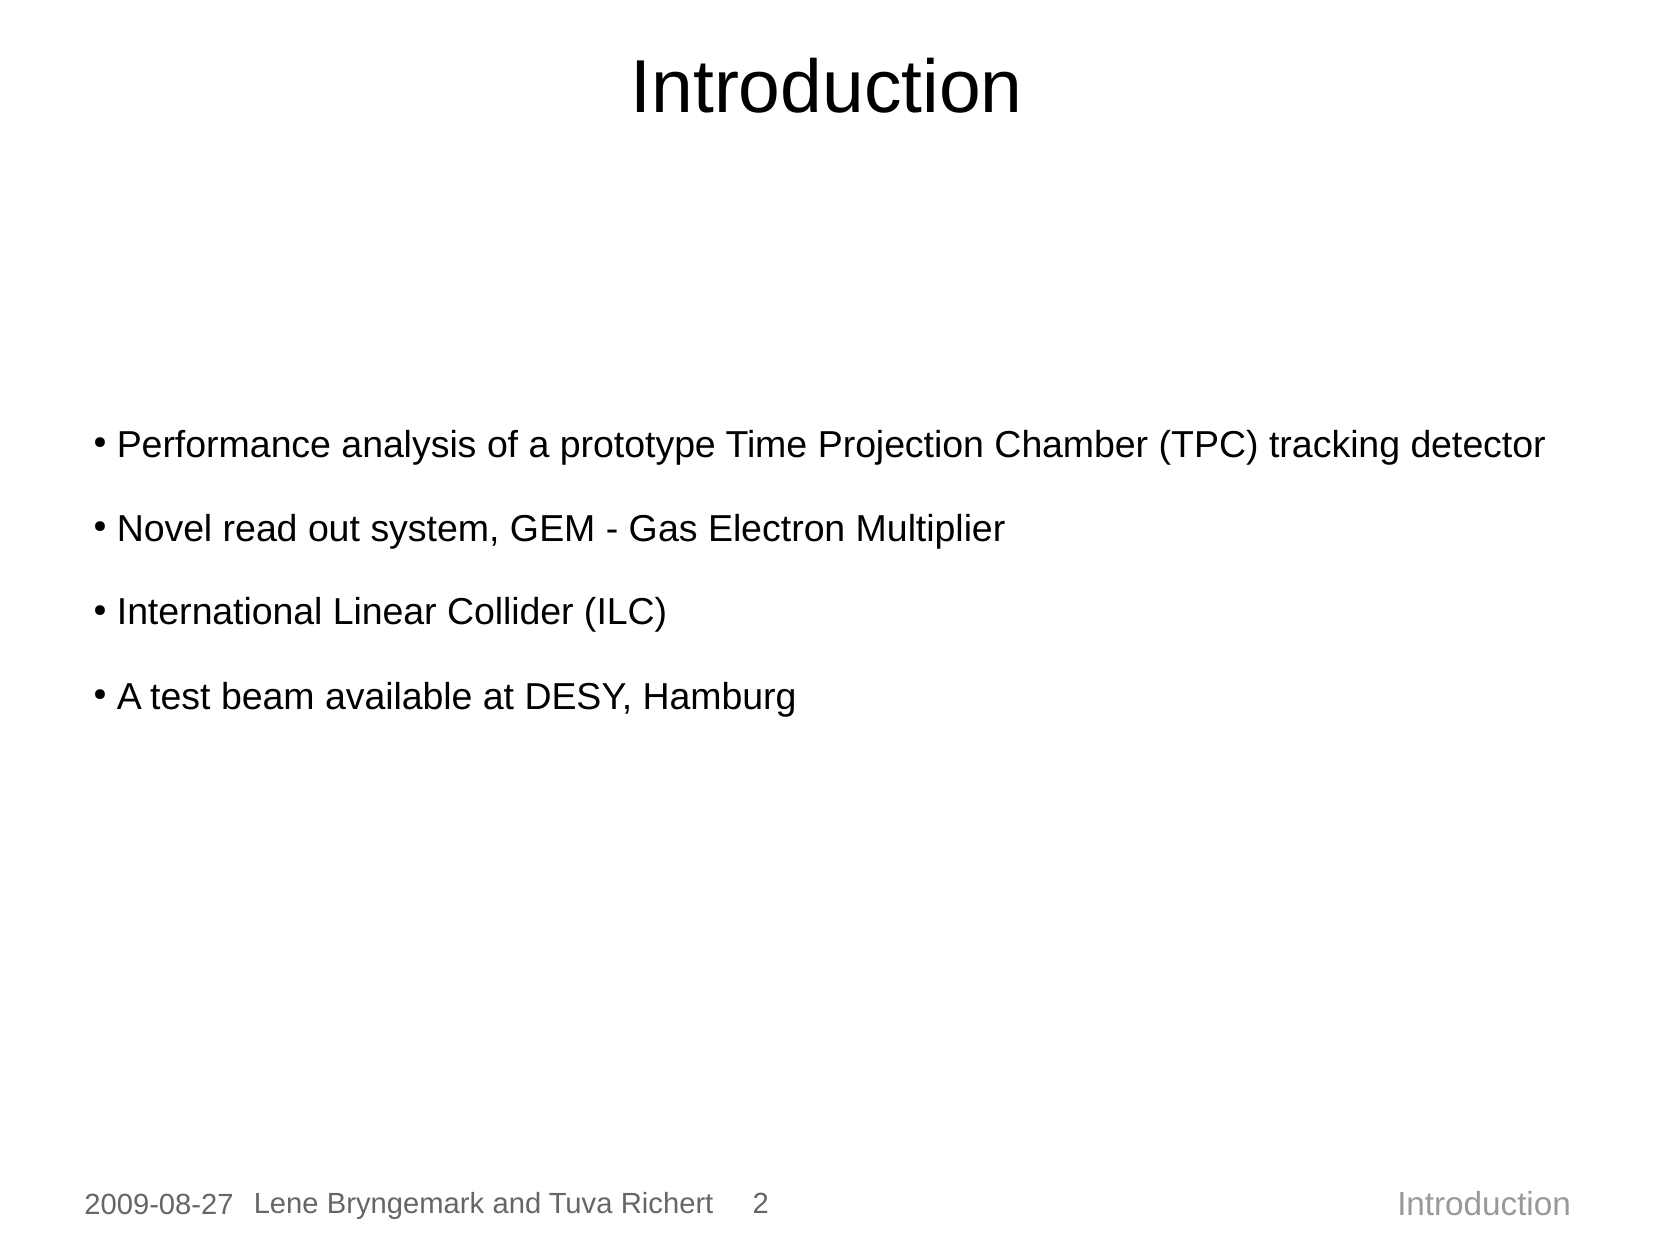

Introduction
 Performance analysis of a prototype Time Projection Chamber (TPC) tracking detector
 Novel read out system, GEM - Gas Electron Multiplier
 International Linear Collider (ILC)
 A test beam available at DESY, Hamburg
# Introduction
Lene Bryngemark and Tuva Richert
2
2009-08-27